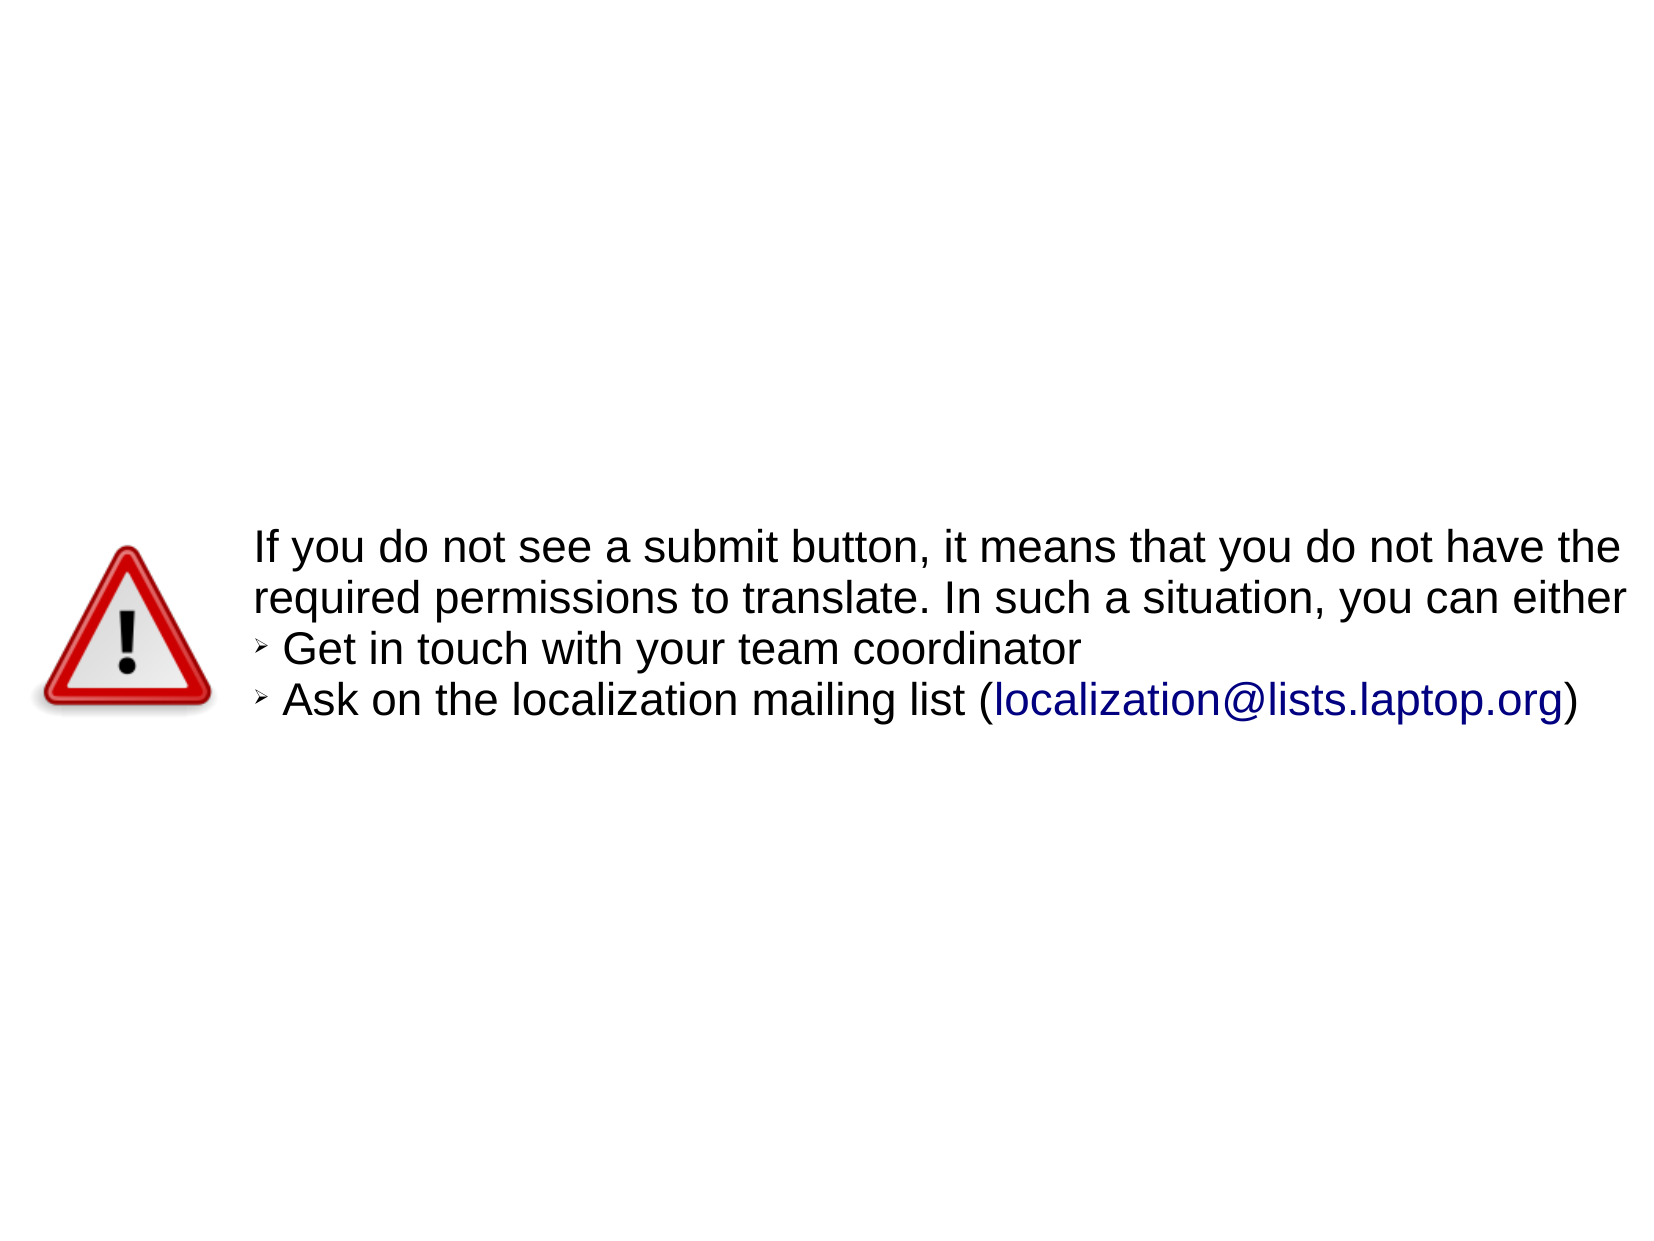

If you do not see a submit button, it means that you do not have the
required permissions to translate. In such a situation, you can either
 Get in touch with your team coordinator
 Ask on the localization mailing list (localization@lists.laptop.org)